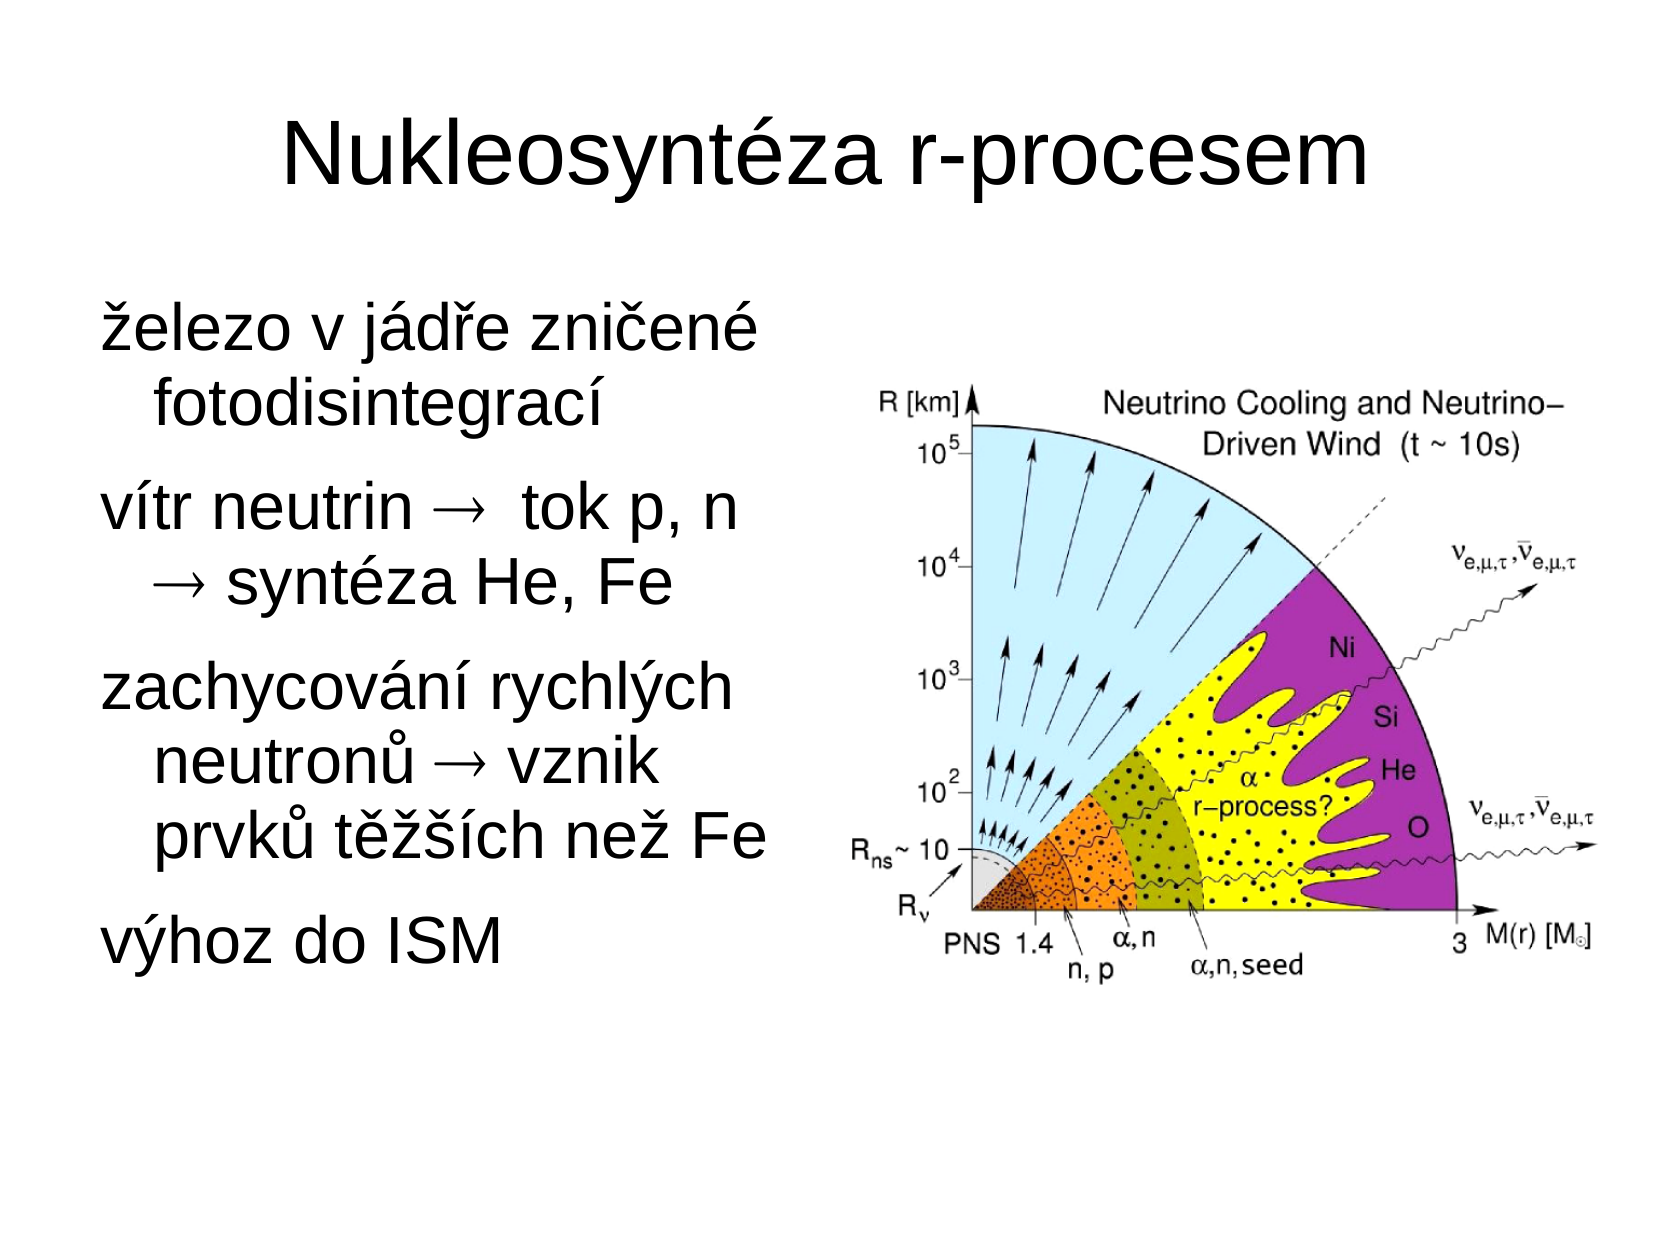

# Nukleosyntéza r-procesem
železo v jádře zničené fotodisintegrací
vítr neutrin  tok p, n  syntéza He, Fe
zachycování rychlých neutronů  vznik prvků těžších než Fe
výhoz do ISM